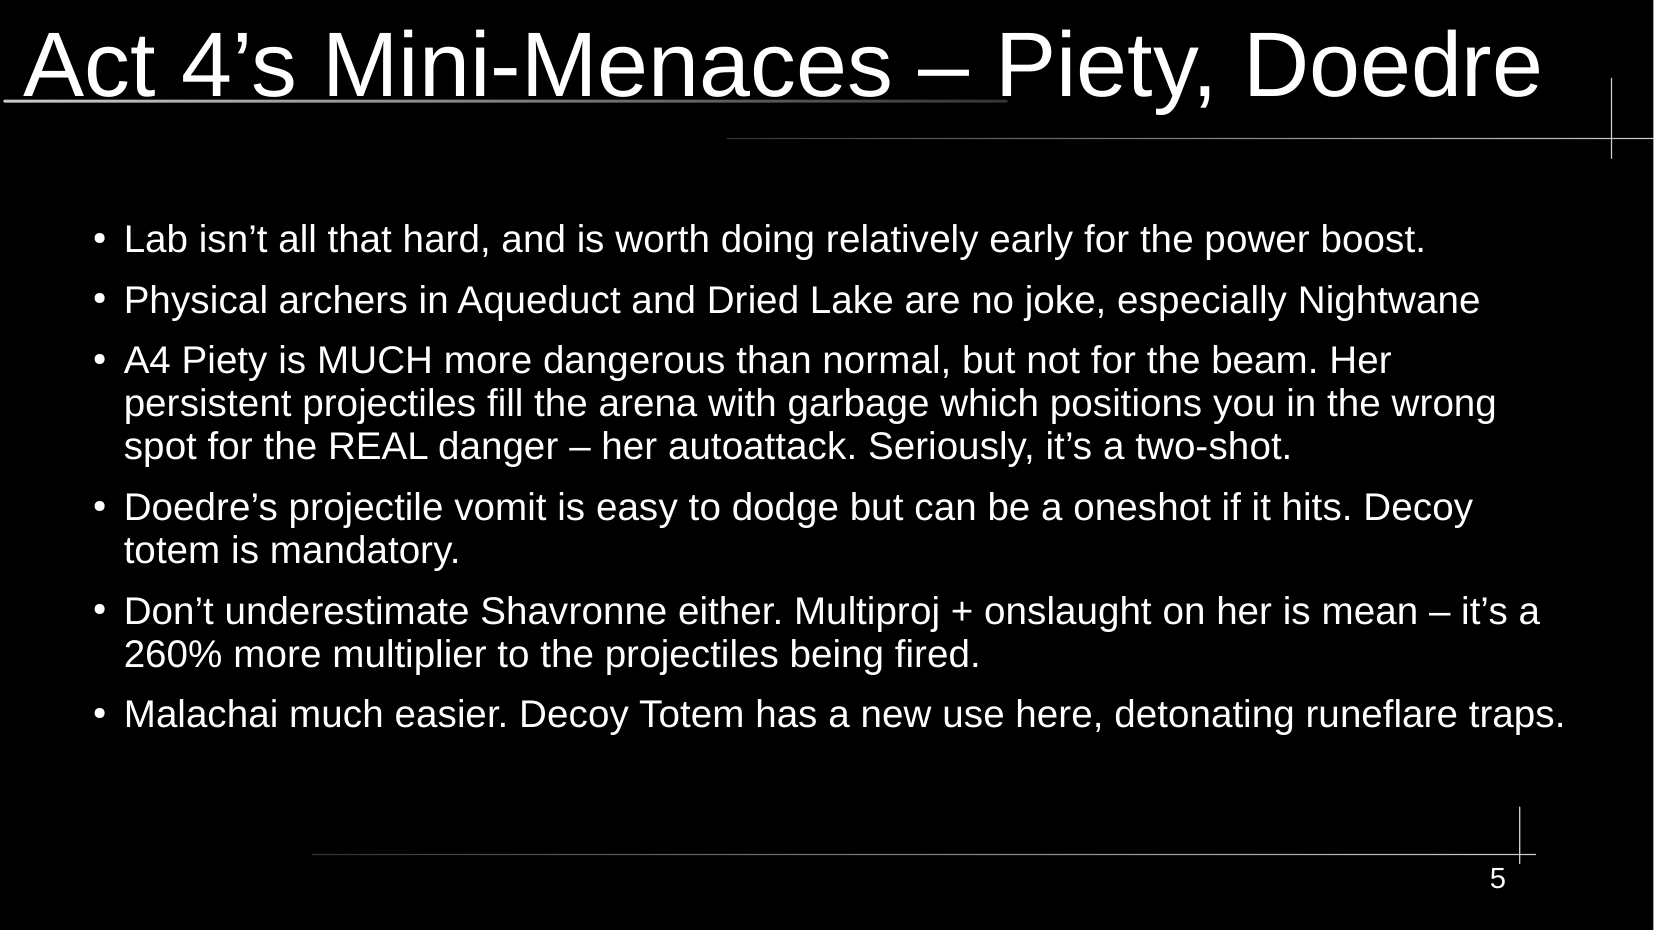

# Act 4’s Mini-Menaces – Piety, Doedre
Lab isn’t all that hard, and is worth doing relatively early for the power boost.
Physical archers in Aqueduct and Dried Lake are no joke, especially Nightwane
A4 Piety is MUCH more dangerous than normal, but not for the beam. Her persistent projectiles fill the arena with garbage which positions you in the wrong spot for the REAL danger – her autoattack. Seriously, it’s a two-shot.
Doedre’s projectile vomit is easy to dodge but can be a oneshot if it hits. Decoy totem is mandatory.
Don’t underestimate Shavronne either. Multiproj + onslaught on her is mean – it’s a 260% more multiplier to the projectiles being fired.
Malachai much easier. Decoy Totem has a new use here, detonating runeflare traps.
5